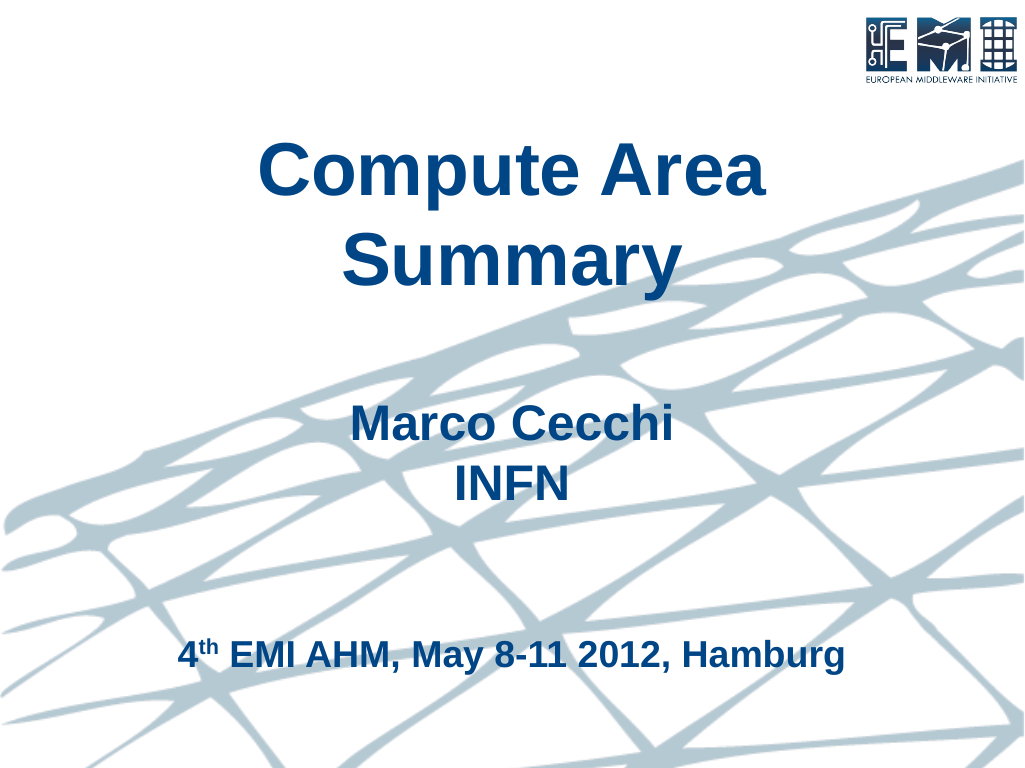

#
Compute Area
Summary
Marco Cecchi
INFN
4th EMI AHM, May 8-11 2012, Hamburg